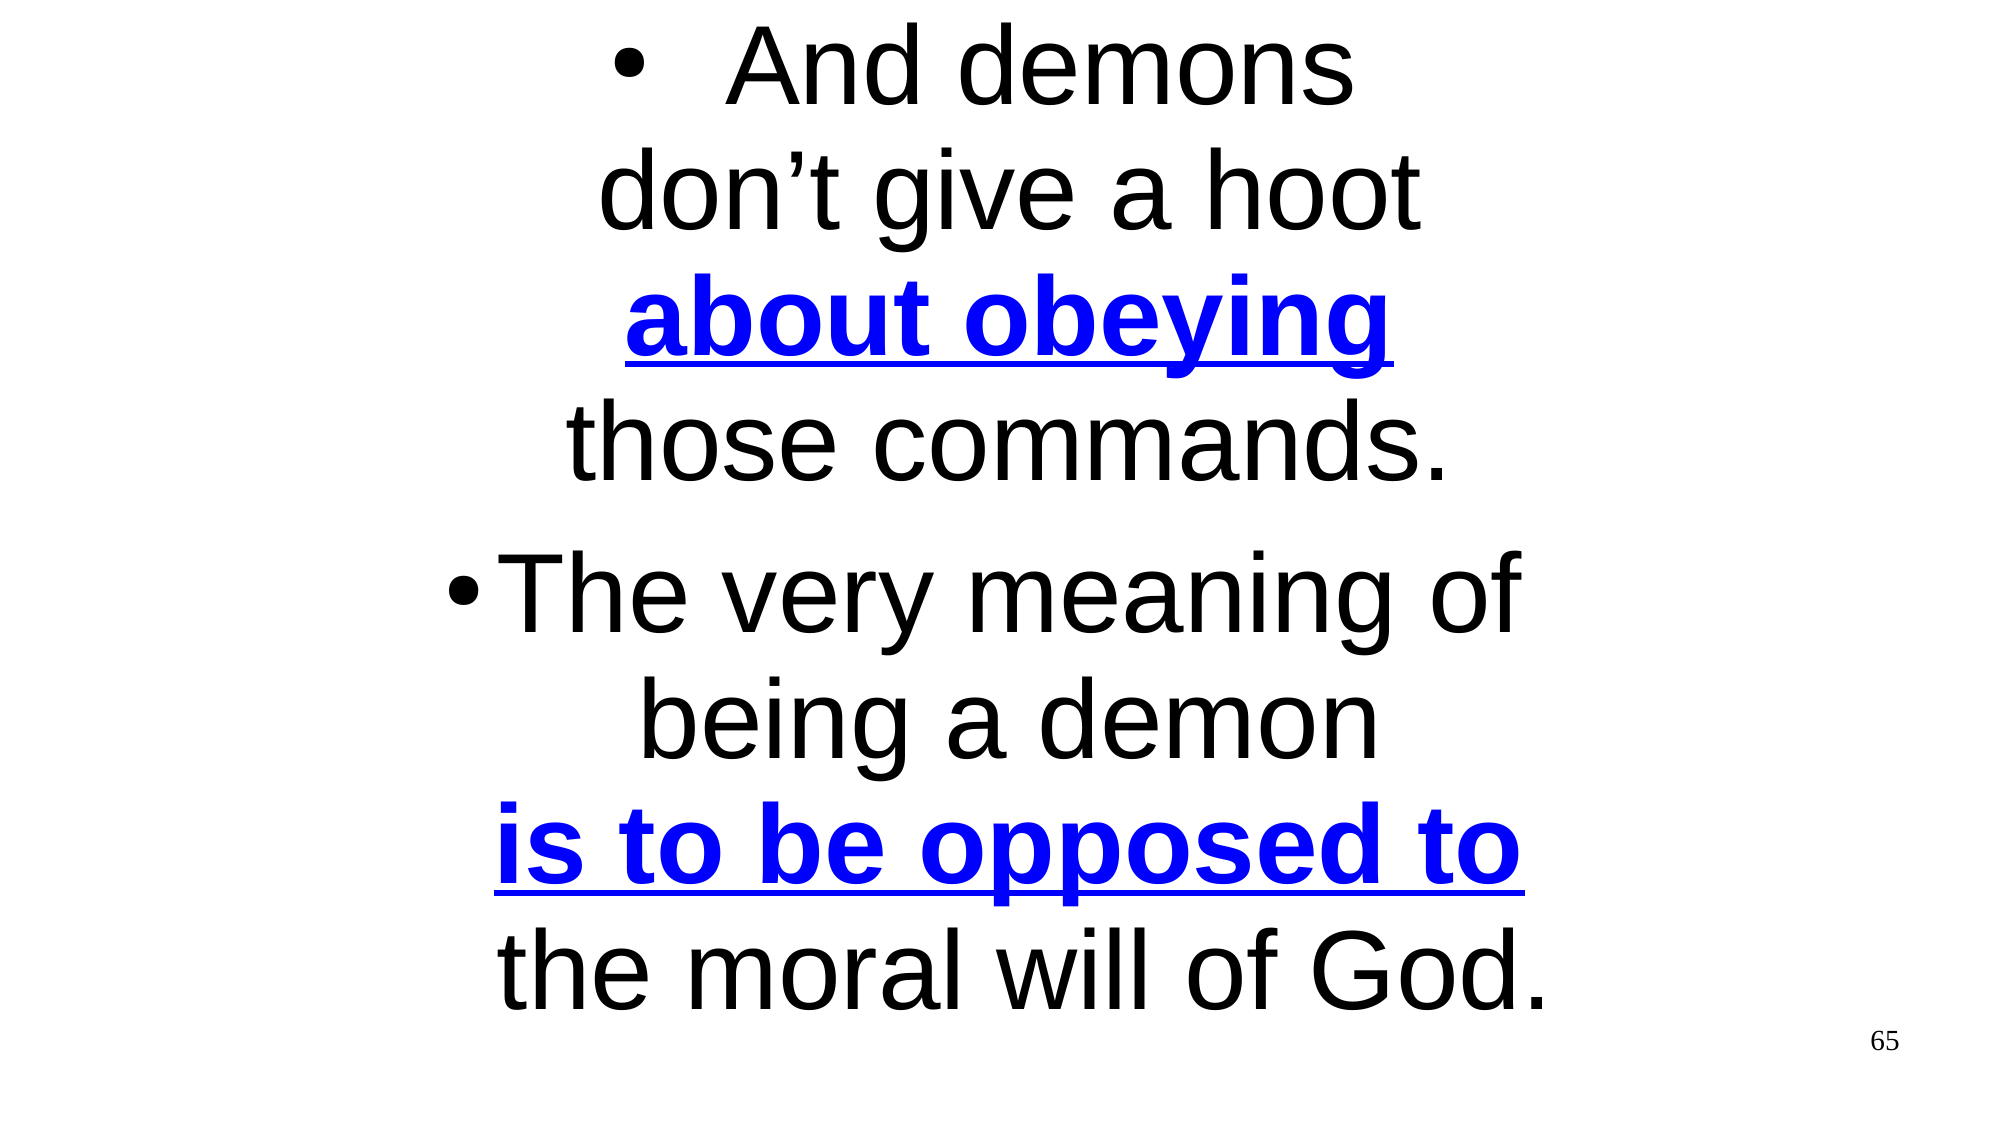

# And demons don’t give a hoot about obeying those commands.
The very meaning of
being a demon
is to be opposed to
the moral will of God.
65